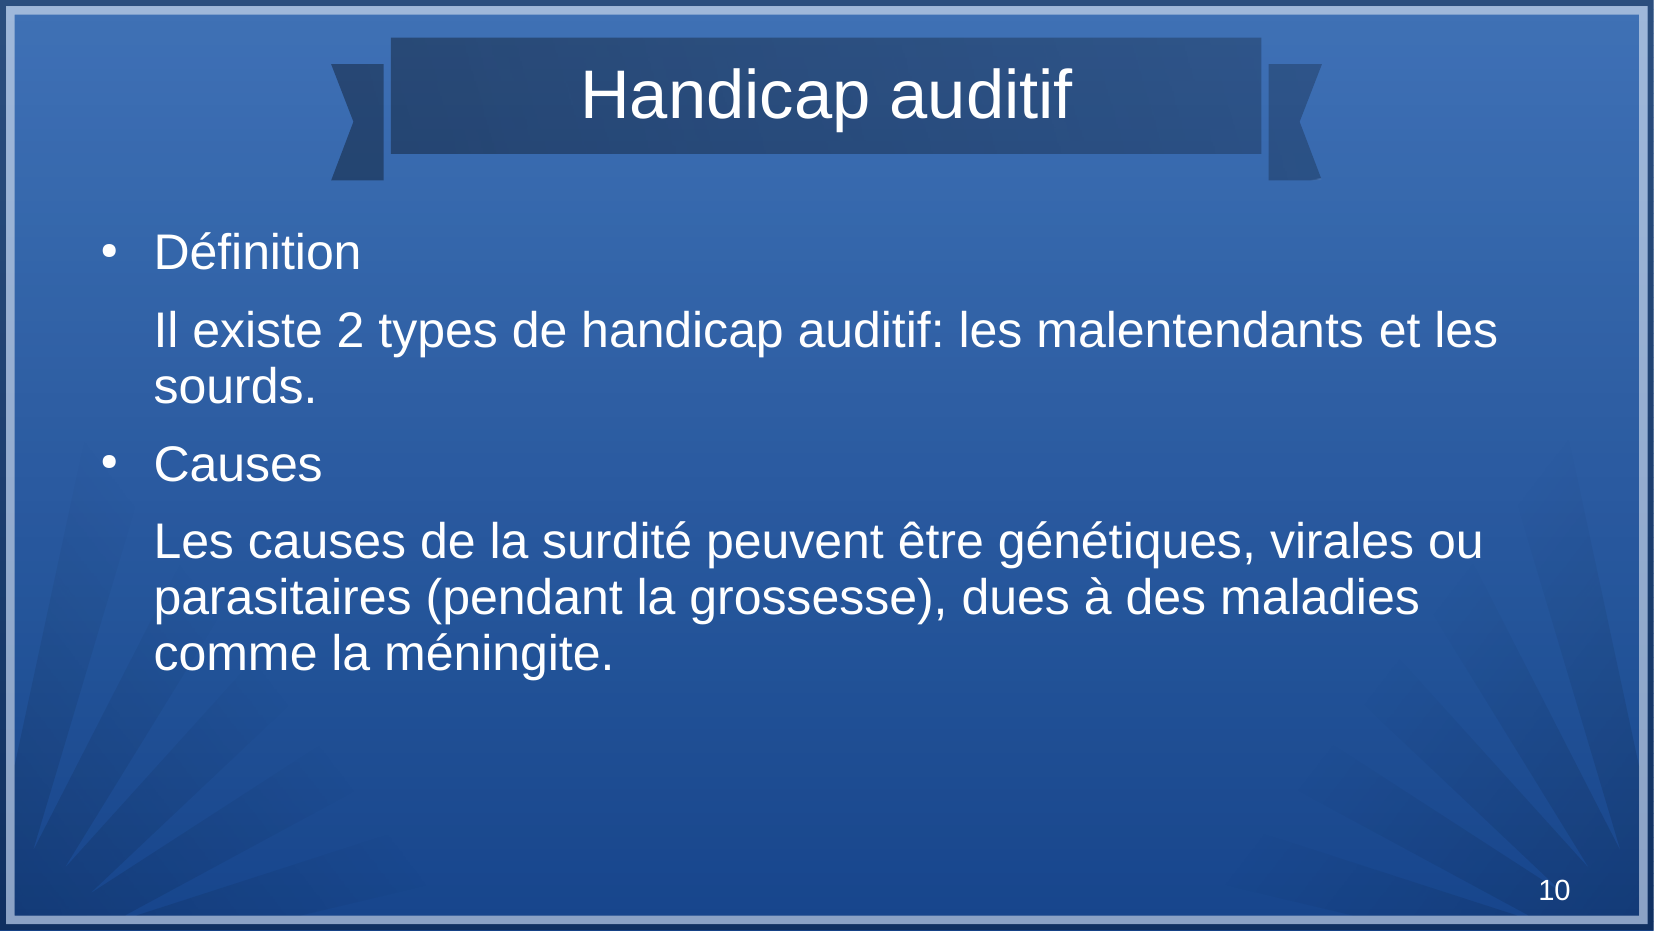

# Handicap auditif
Définition
Il existe 2 types de handicap auditif: les malentendants et les sourds.
Causes
Les causes de la surdité peuvent être génétiques, virales ou parasitaires (pendant la grossesse), dues à des maladies comme la méningite.
10